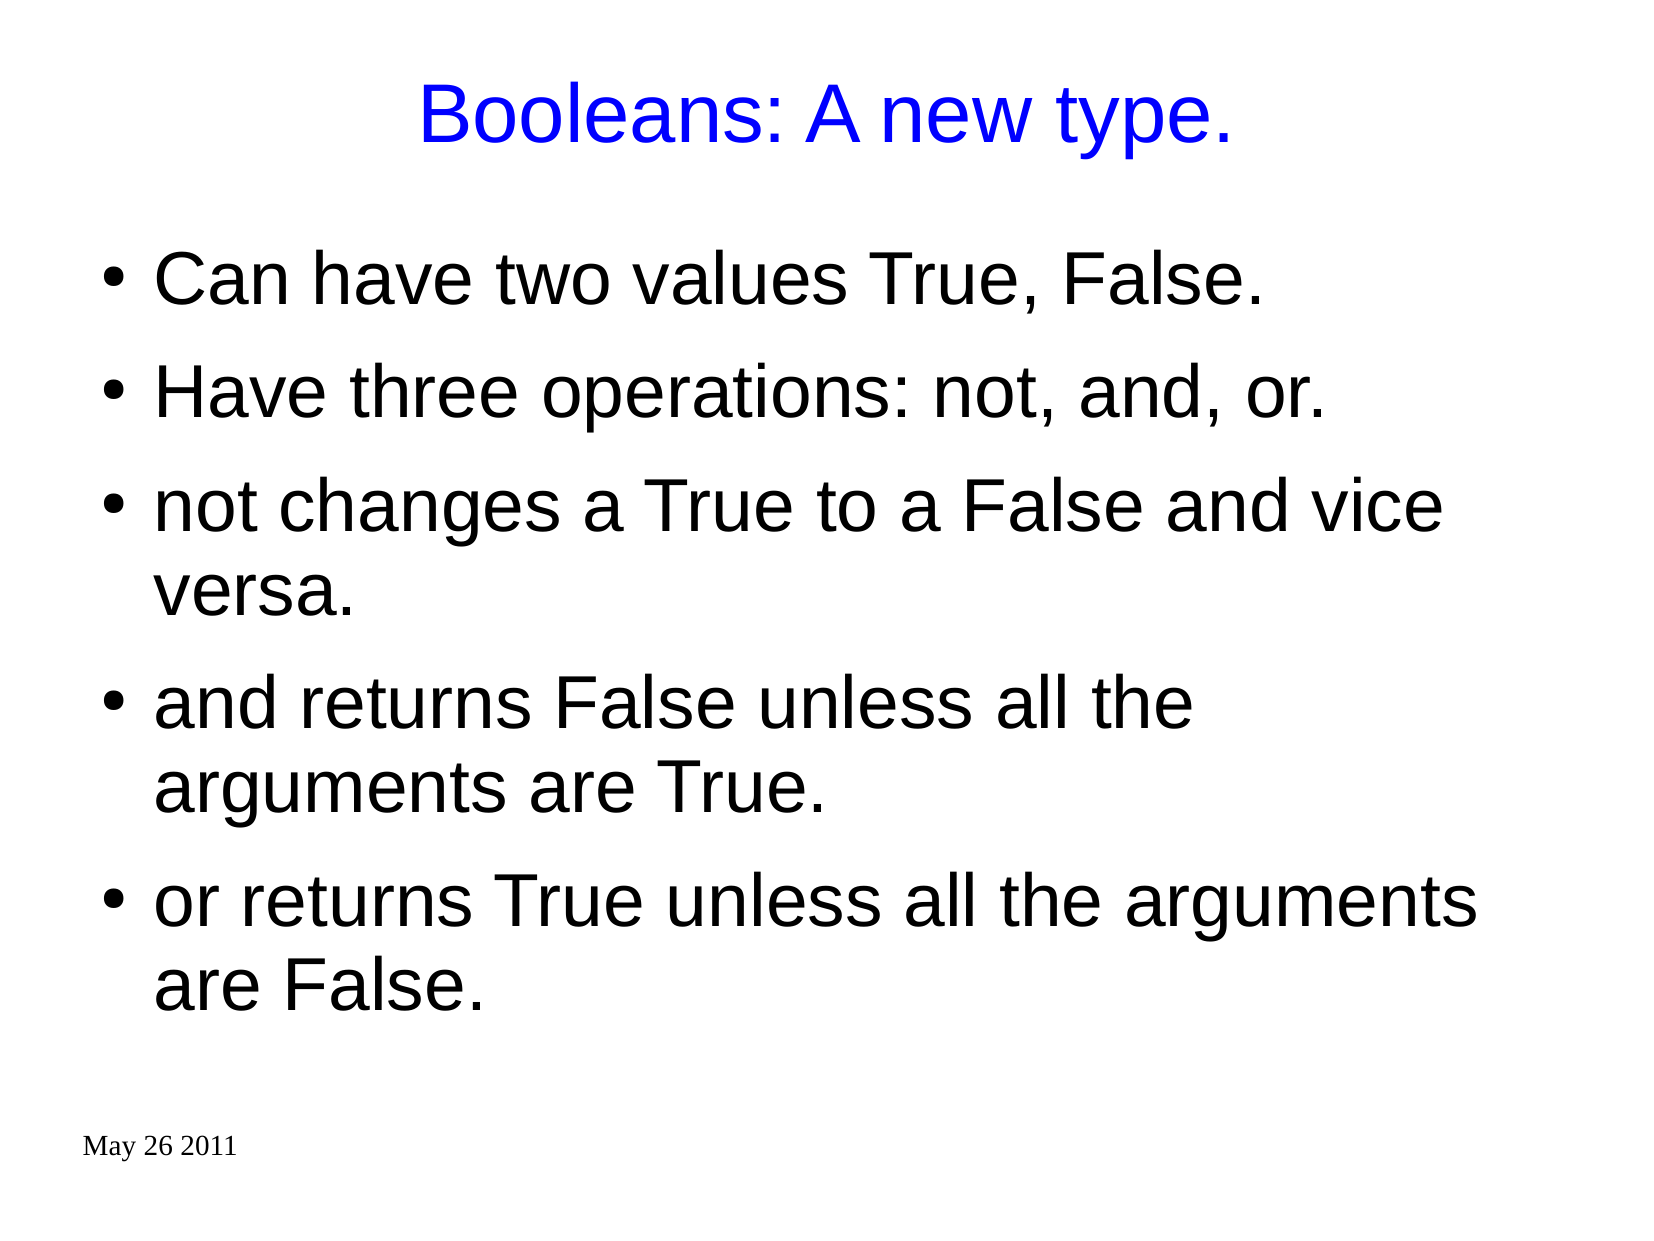

# Booleans: A new type.
Can have two values True, False.
Have three operations: not, and, or.
not changes a True to a False and vice versa.
and returns False unless all the arguments are True.
or returns True unless all the arguments are False.
May 26 2011